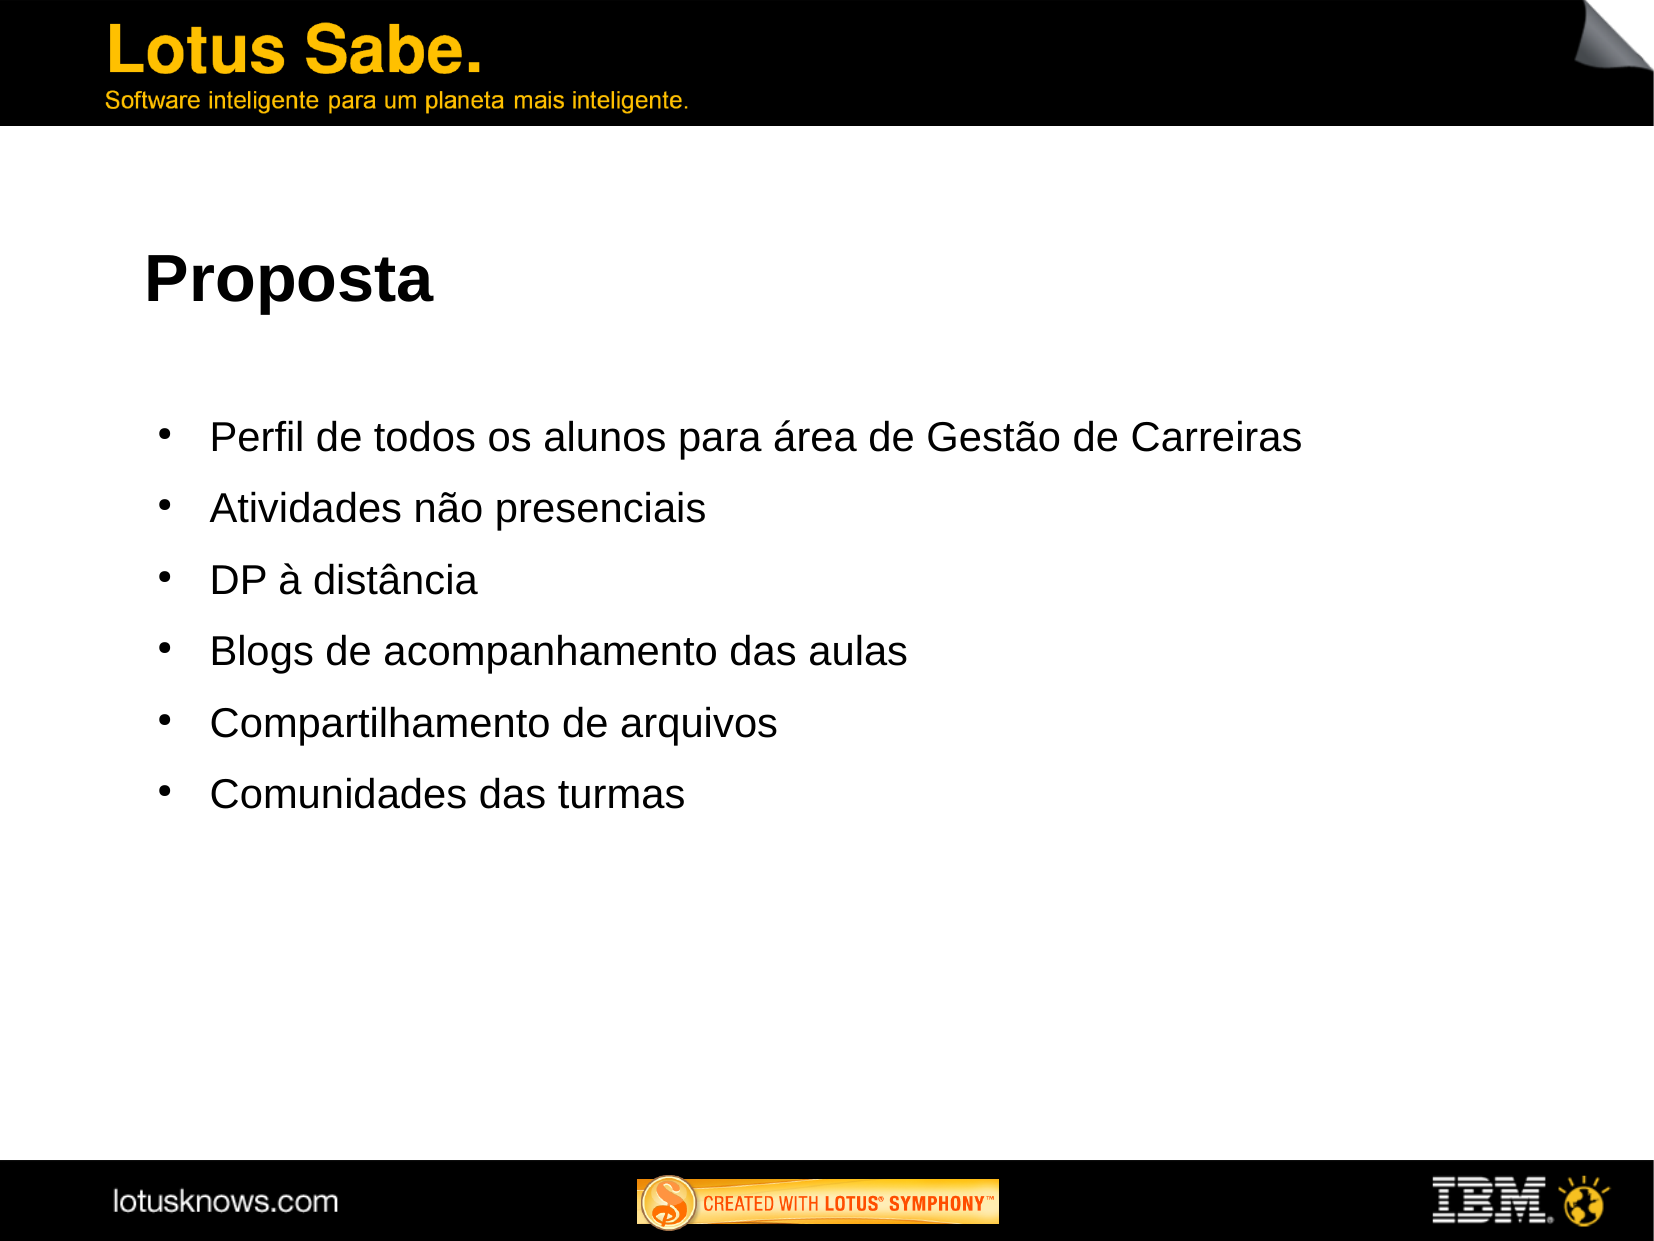

# Proposta
Perfil de todos os alunos para área de Gestão de Carreiras
Atividades não presenciais
DP à distância
Blogs de acompanhamento das aulas
Compartilhamento de arquivos
Comunidades das turmas